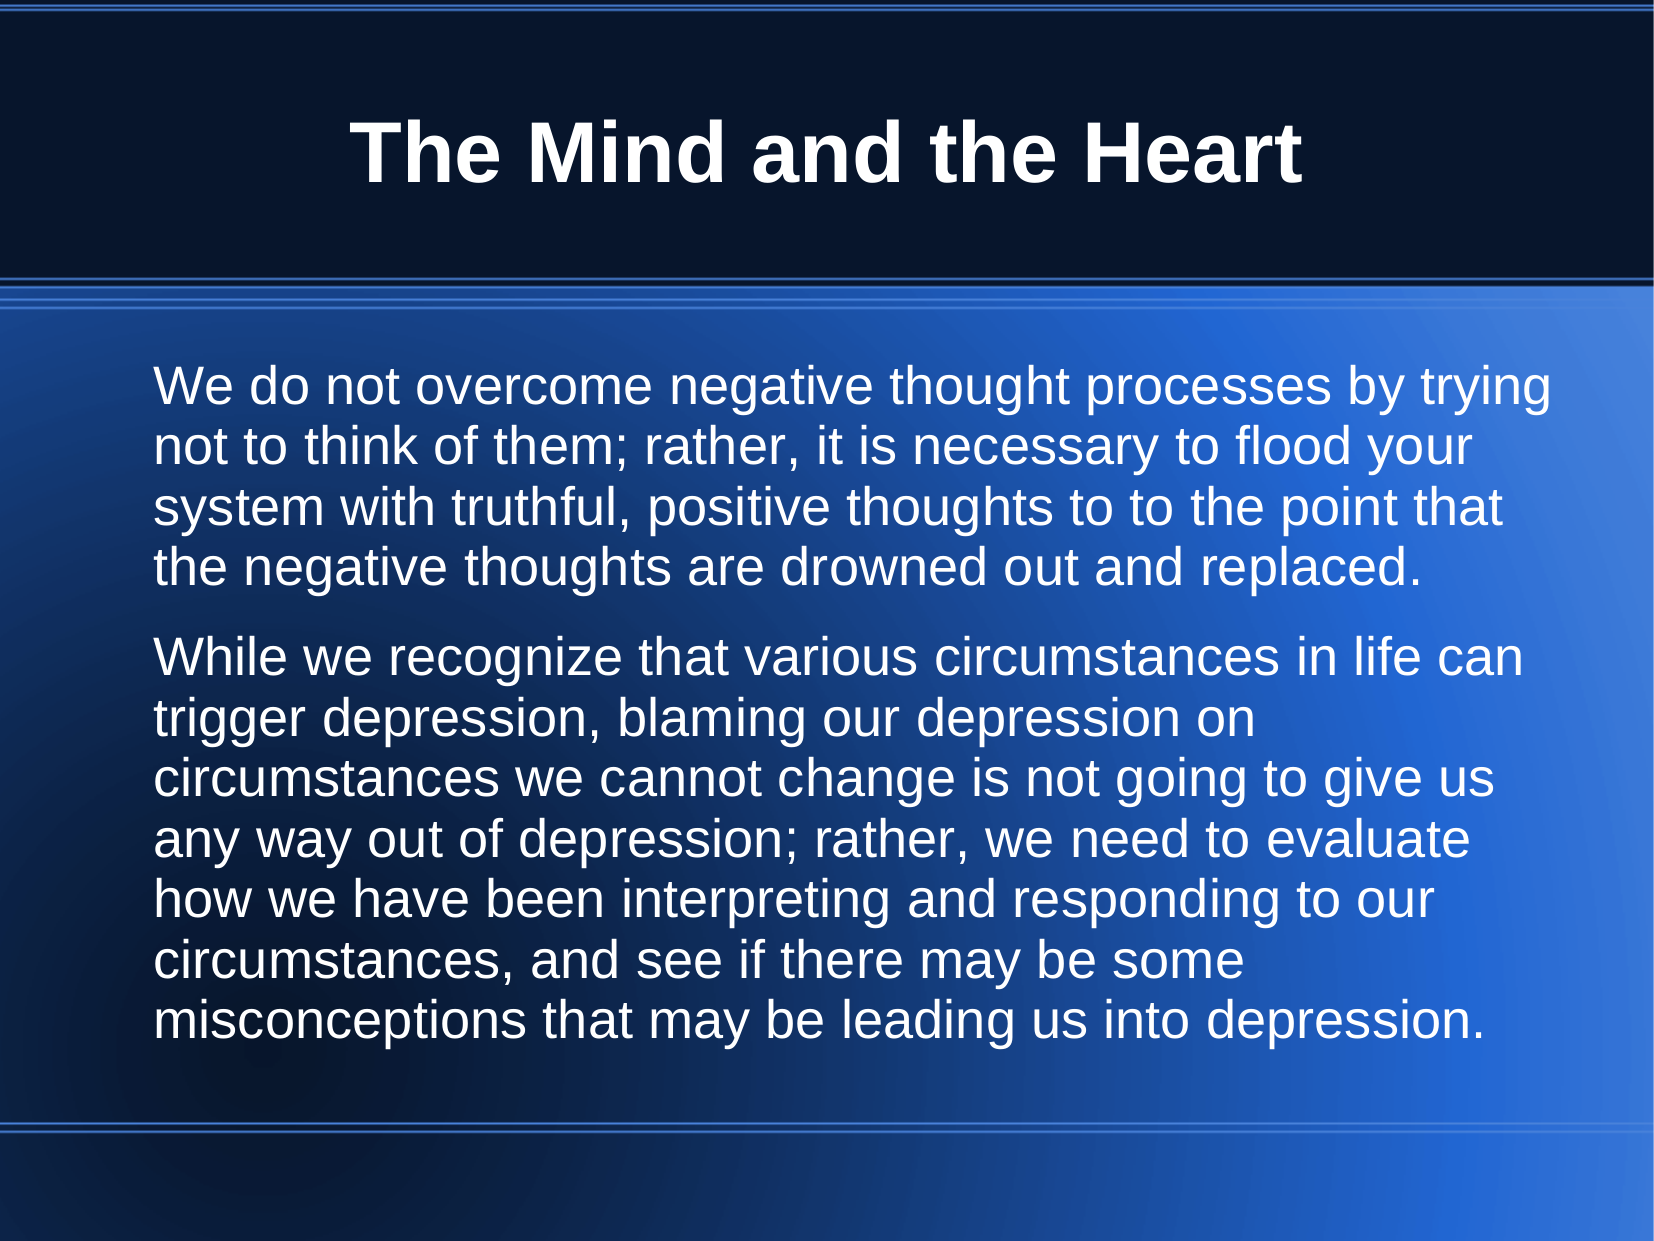

# The Mind and the Heart
We do not overcome negative thought processes by trying not to think of them; rather, it is necessary to flood your system with truthful, positive thoughts to to the point that the negative thoughts are drowned out and replaced.
While we recognize that various circumstances in life can trigger depression, blaming our depression on circumstances we cannot change is not going to give us any way out of depression; rather, we need to evaluate how we have been interpreting and responding to our circumstances, and see if there may be some misconceptions that may be leading us into depression.